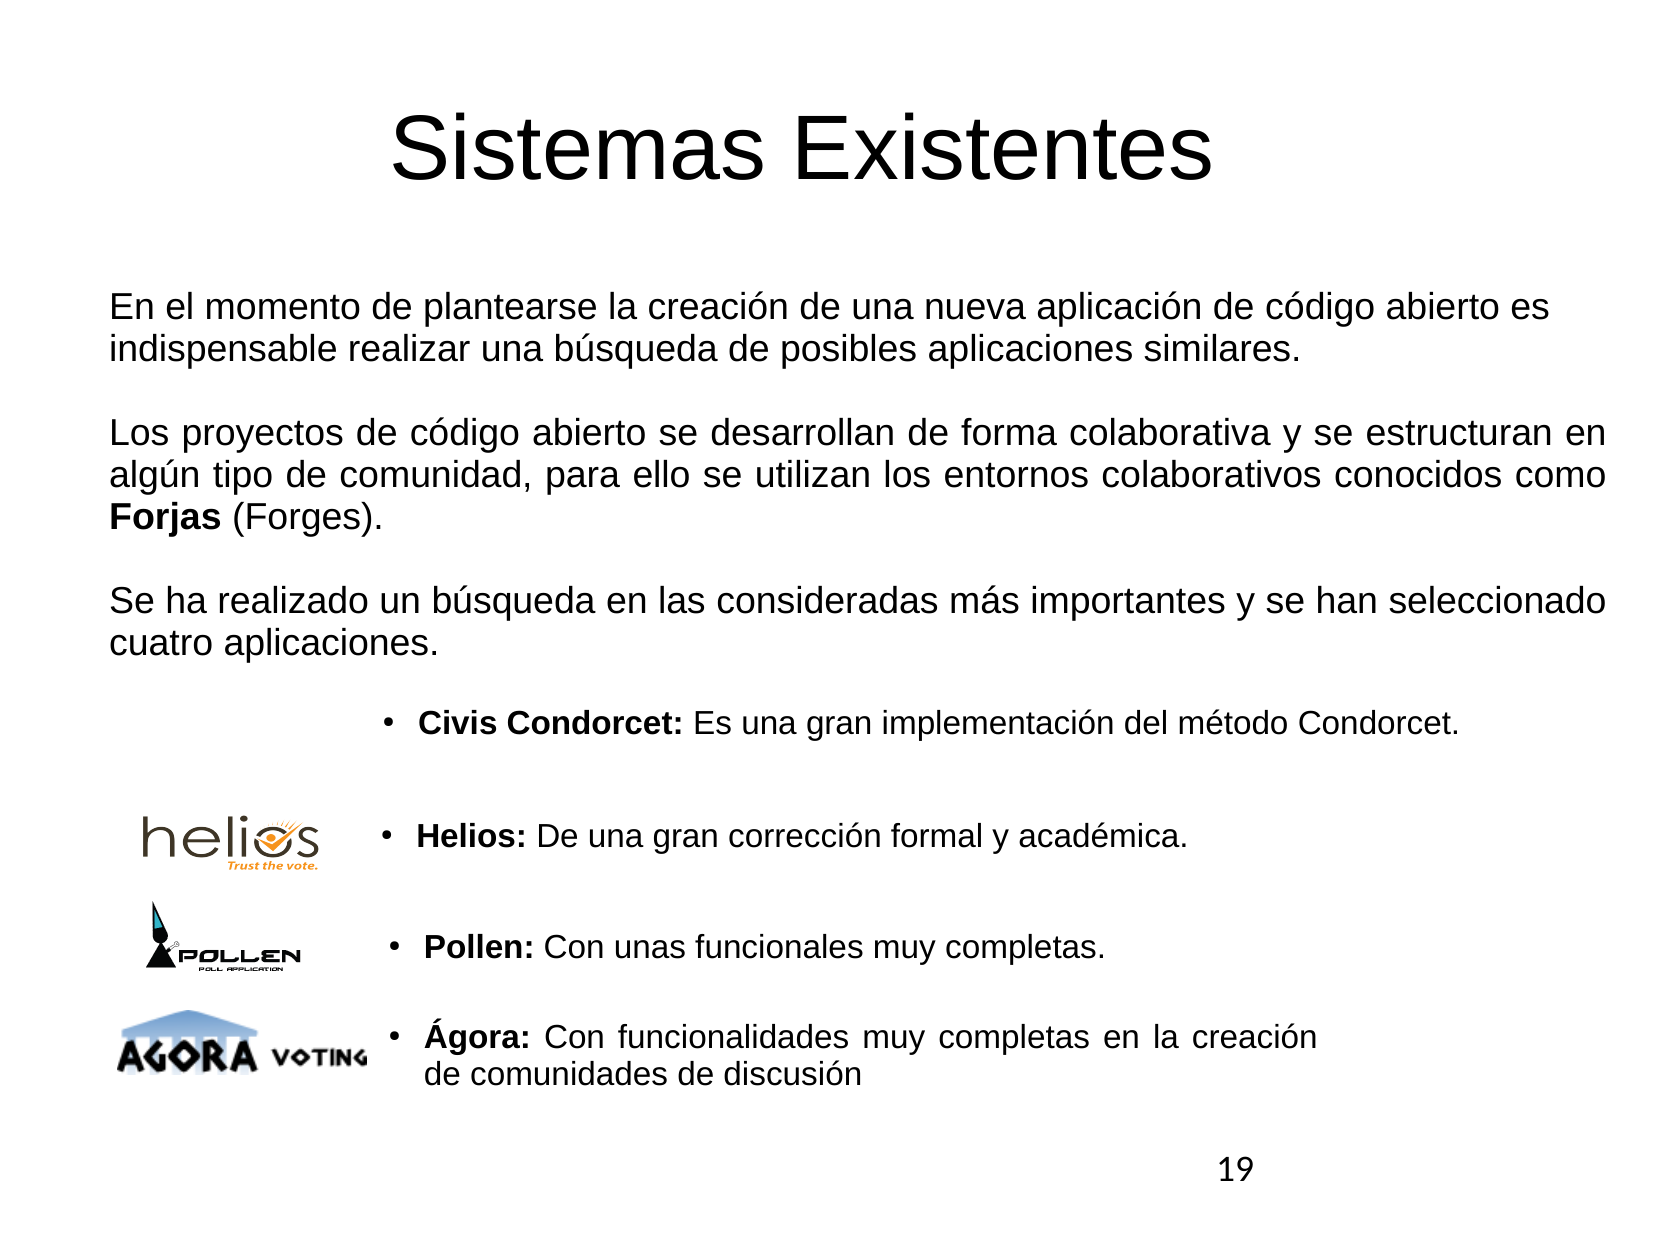

# Sistemas Existentes
En el momento de plantearse la creación de una nueva aplicación de código abierto es indispensable realizar una búsqueda de posibles aplicaciones similares.
Los proyectos de código abierto se desarrollan de forma colaborativa y se estructuran en algún tipo de comunidad, para ello se utilizan los entornos colaborativos conocidos como Forjas (Forges).
Se ha realizado un búsqueda en las consideradas más importantes y se han seleccionado cuatro aplicaciones.
Civis Condorcet: Es una gran implementación del método Condorcet.
Helios: De una gran corrección formal y académica.
Pollen: Con unas funcionales muy completas.
Ágora: Con funcionalidades muy completas en la creación de comunidades de discusión